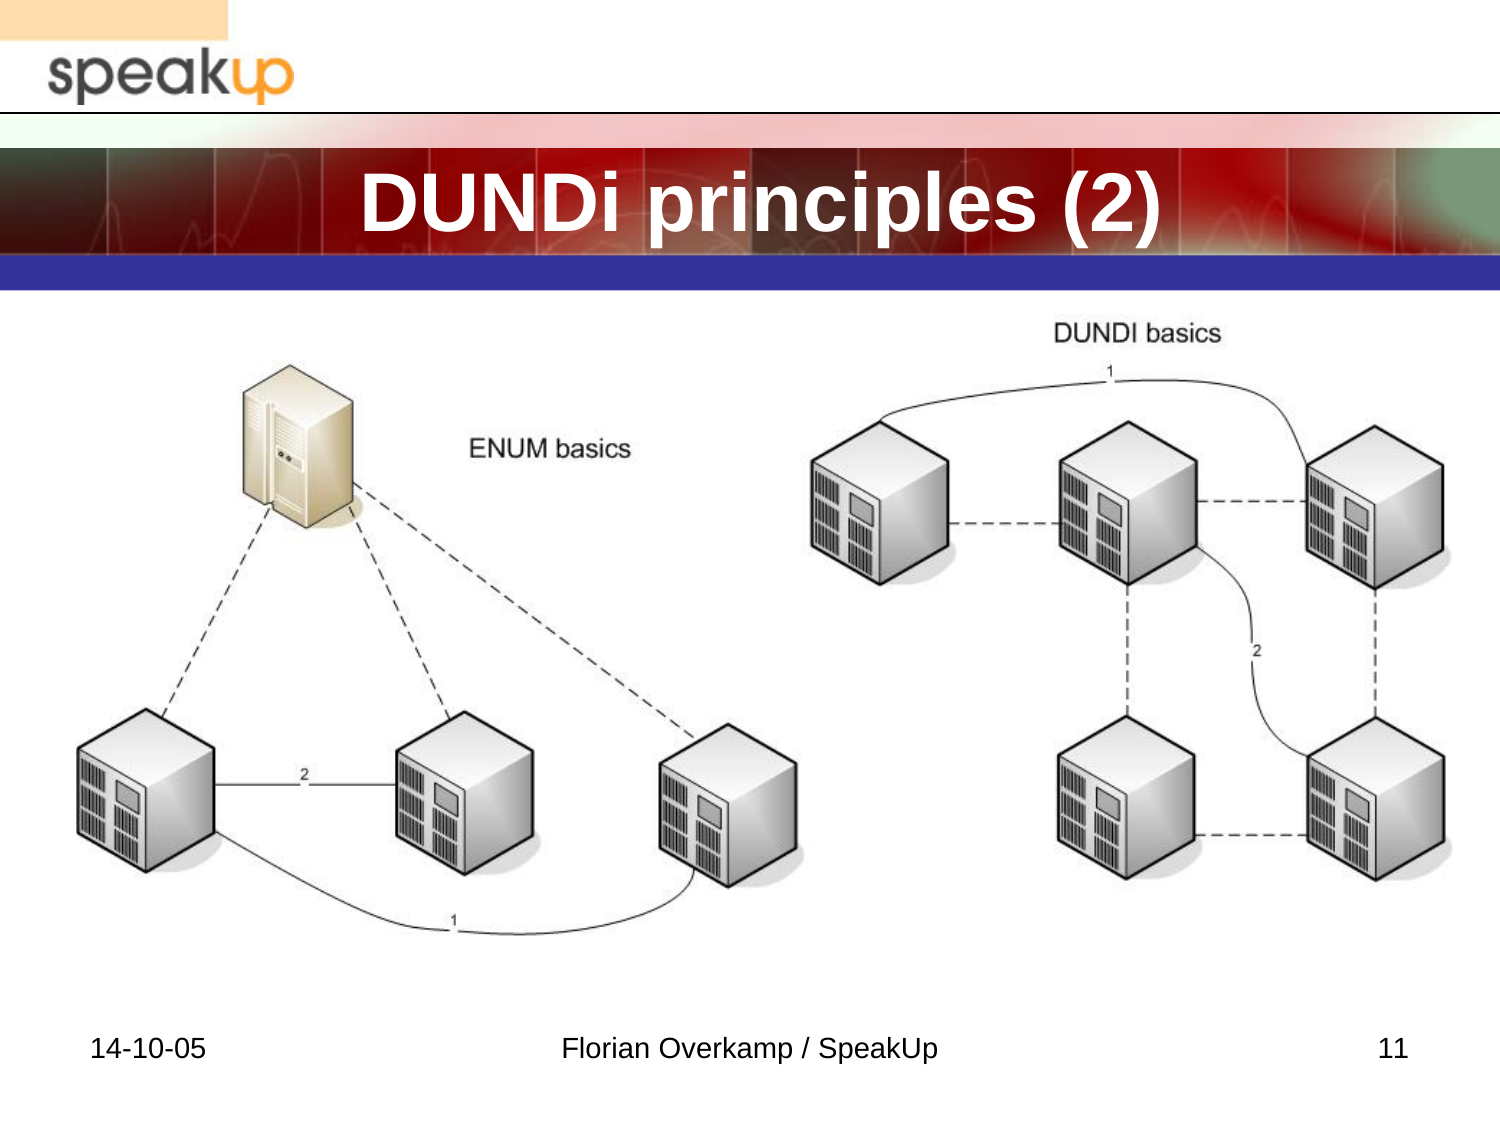

# DUNDi principles (2)
Florian Overkamp / SpeakUp
11